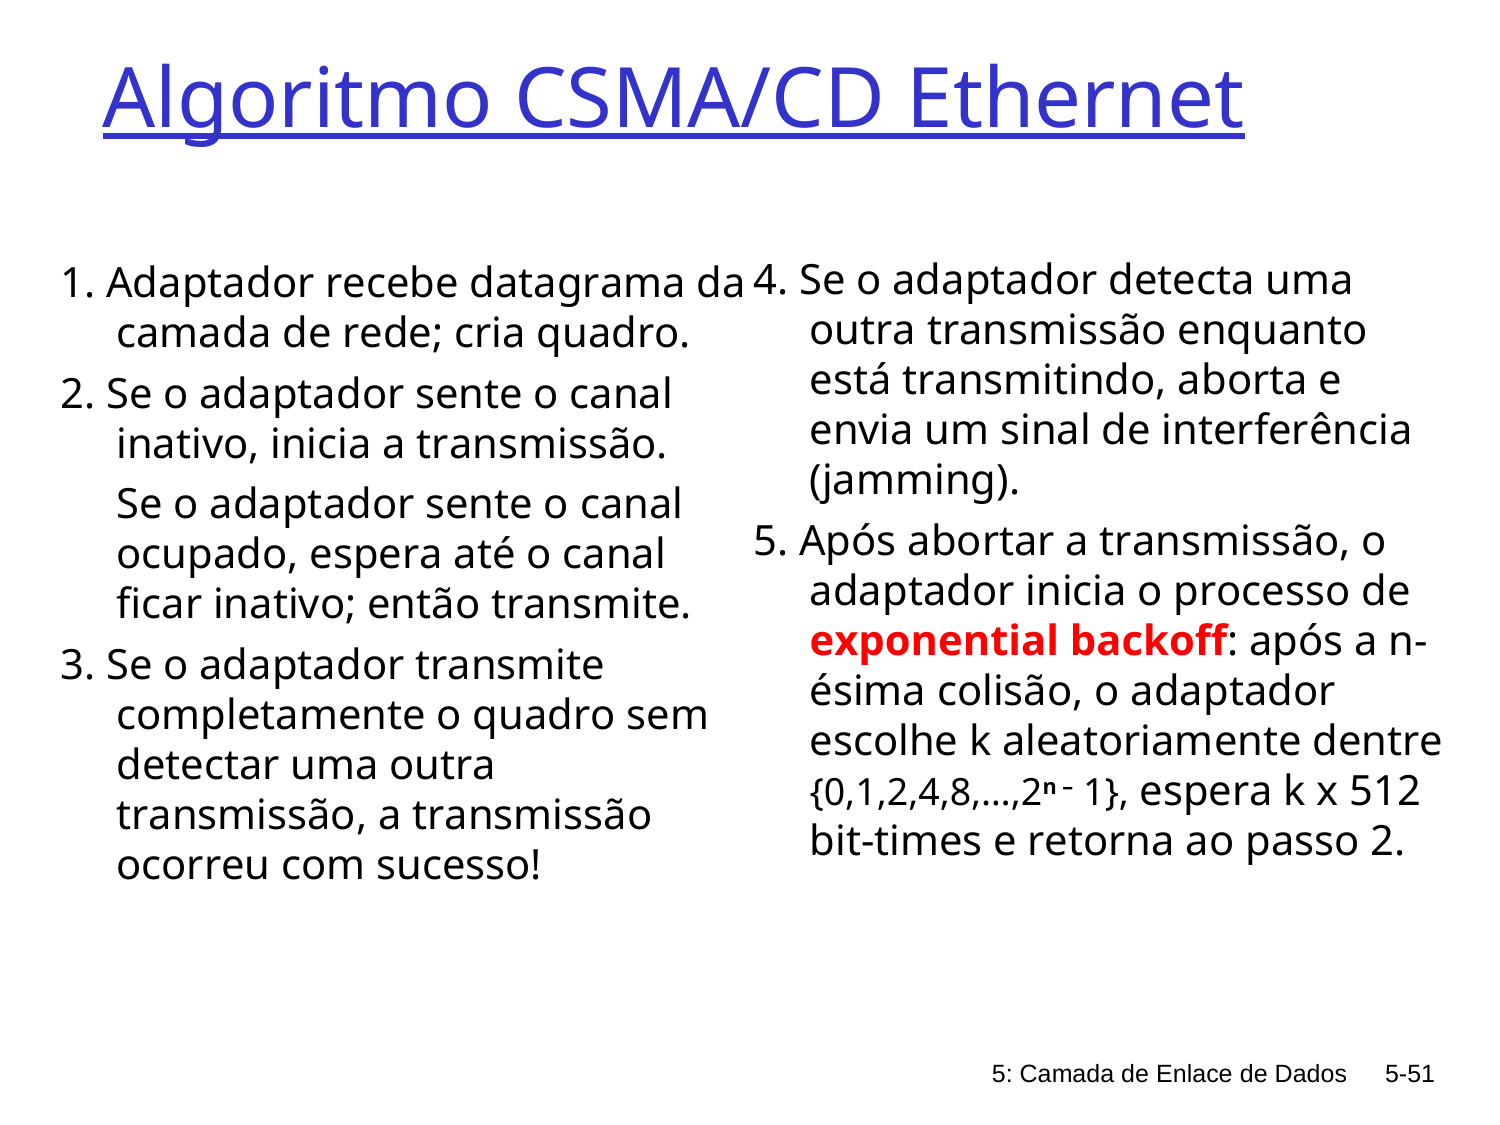

# Algoritmo CSMA/CD Ethernet
4. Se o adaptador detecta uma outra transmissão enquanto está transmitindo, aborta e envia um sinal de interferência (jamming).
5. Após abortar a transmissão, o adaptador inicia o processo de exponential backoff: após a n-ésima colisão, o adaptador escolhe k aleatoriamente dentre
{0,1,2,4,8,…,2n – 1}, espera k x 512 bit-times e retorna ao passo 2.
1. Adaptador recebe datagrama da camada de rede; cria quadro.
2. Se o adaptador sente o canal inativo, inicia a transmissão.
	Se o adaptador sente o canal ocupado, espera até o canal ficar inativo; então transmite.
3. Se o adaptador transmite completamente o quadro sem detectar uma outra transmissão, a transmissão ocorreu com sucesso!
5: Camada de Enlace de Dados